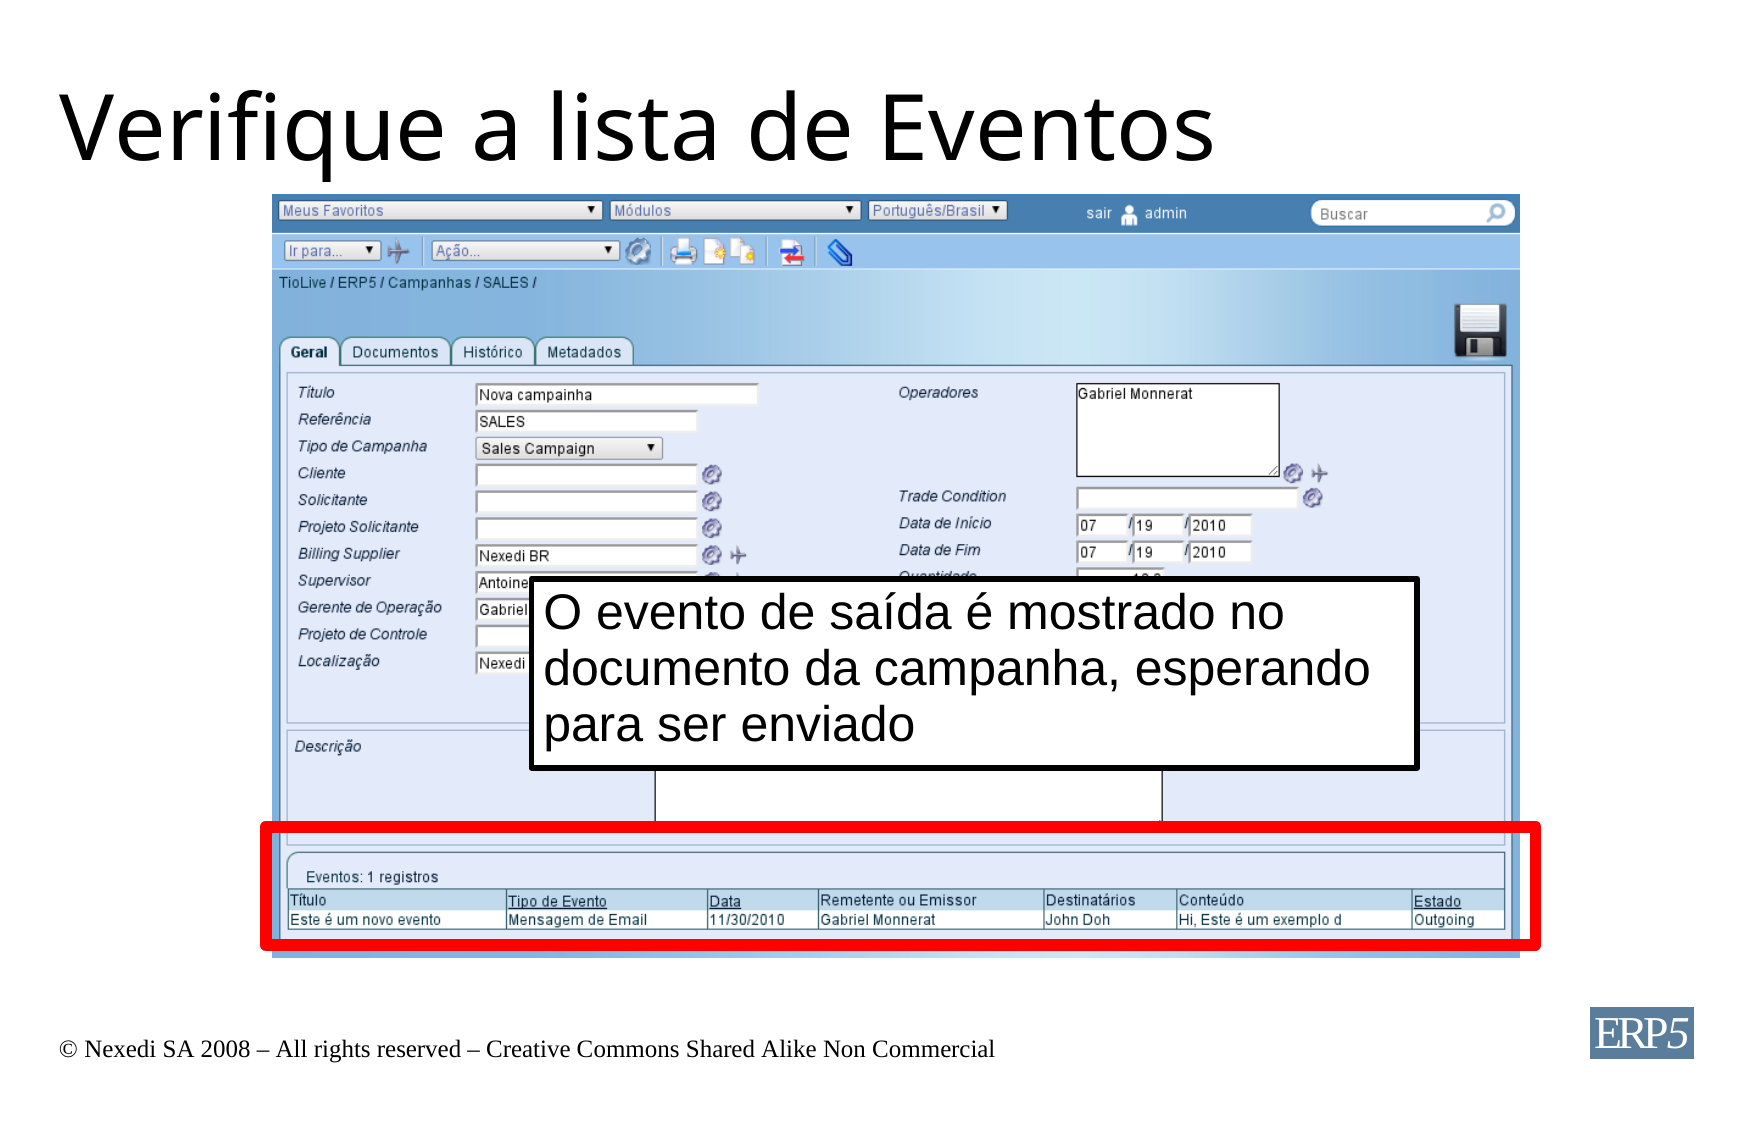

# Verifique a lista de Eventos
O evento de saída é mostrado no documento da campanha, esperando para ser enviado